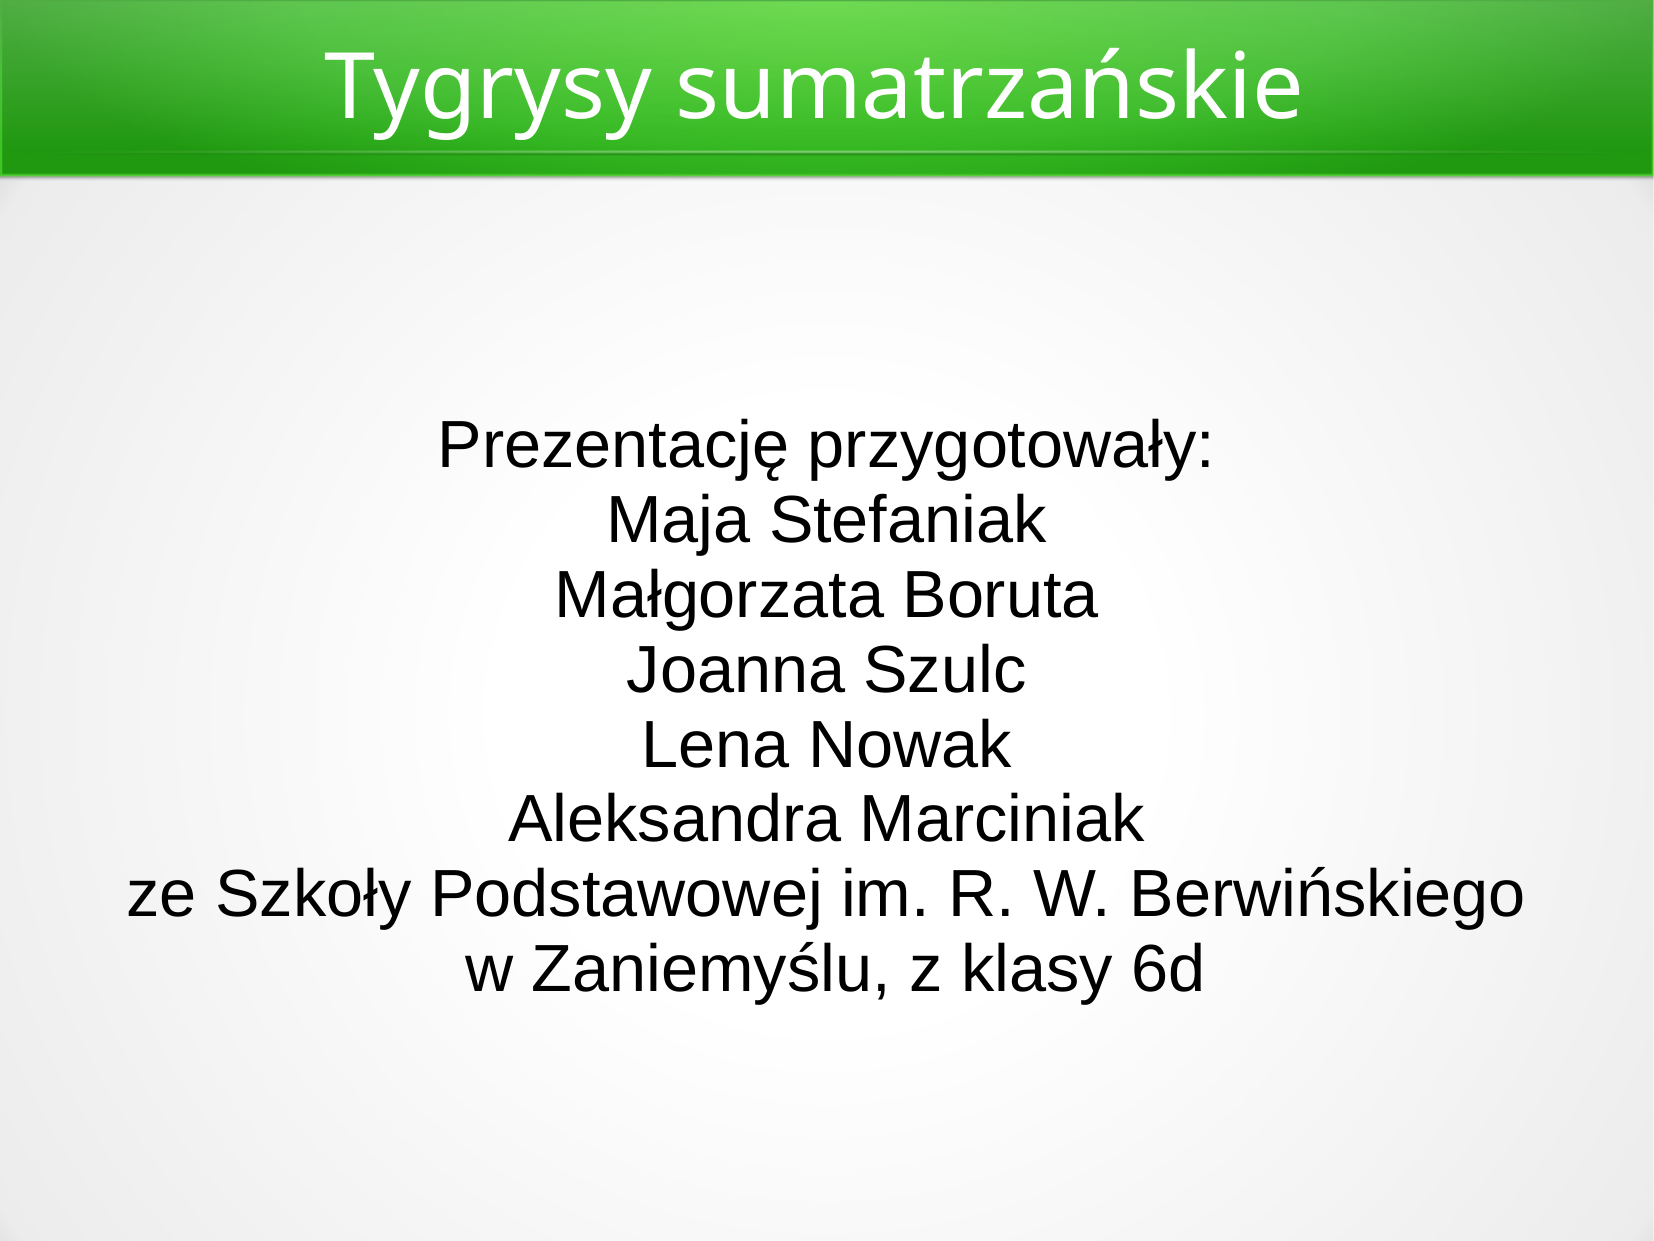

# Tygrysy sumatrzańskie
Prezentację przygotowały:
Maja Stefaniak
Małgorzata Boruta
Joanna Szulc
Lena Nowak
Aleksandra Marciniak
ze Szkoły Podstawowej im. R. W. Berwińskiego
 w Zaniemyślu, z klasy 6d